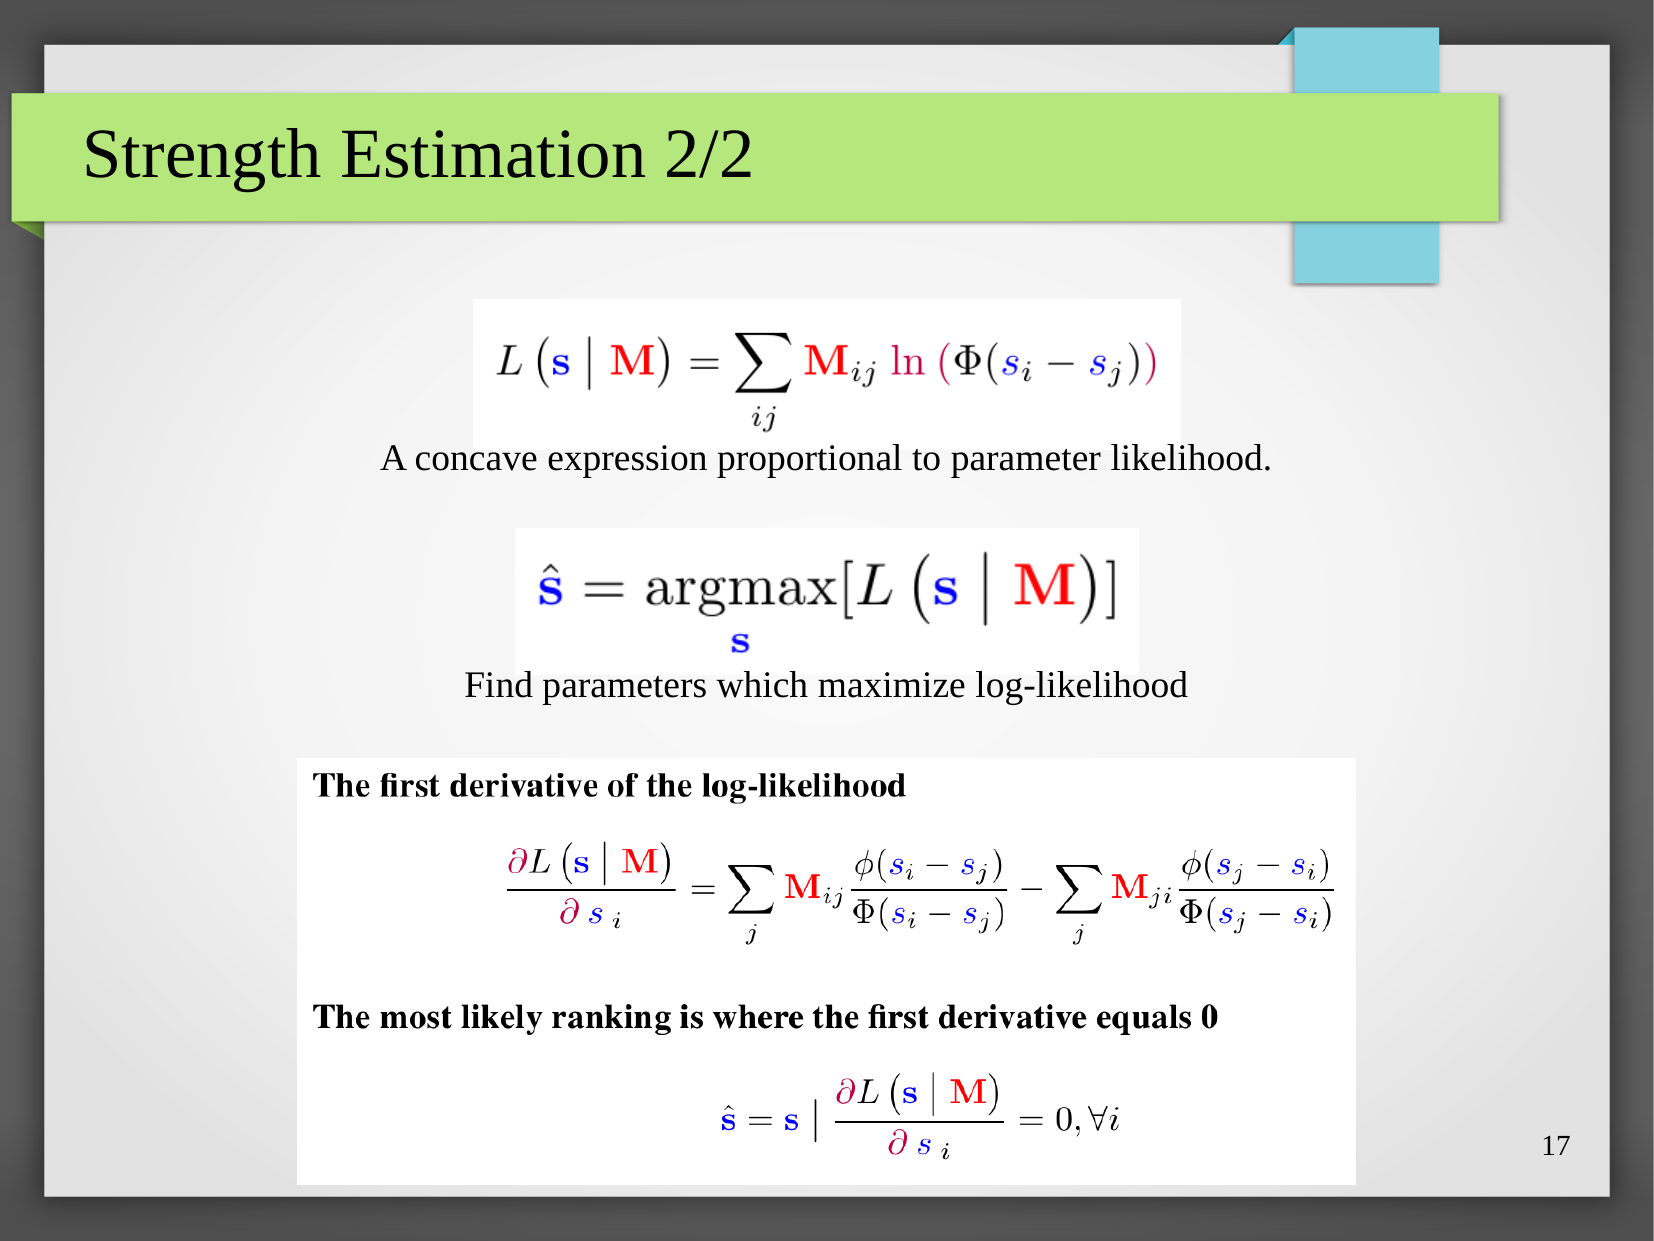

# Strength Estimation 2/2
A concave expression proportional to parameter likelihood.
Find parameters which maximize log-likelihood
17